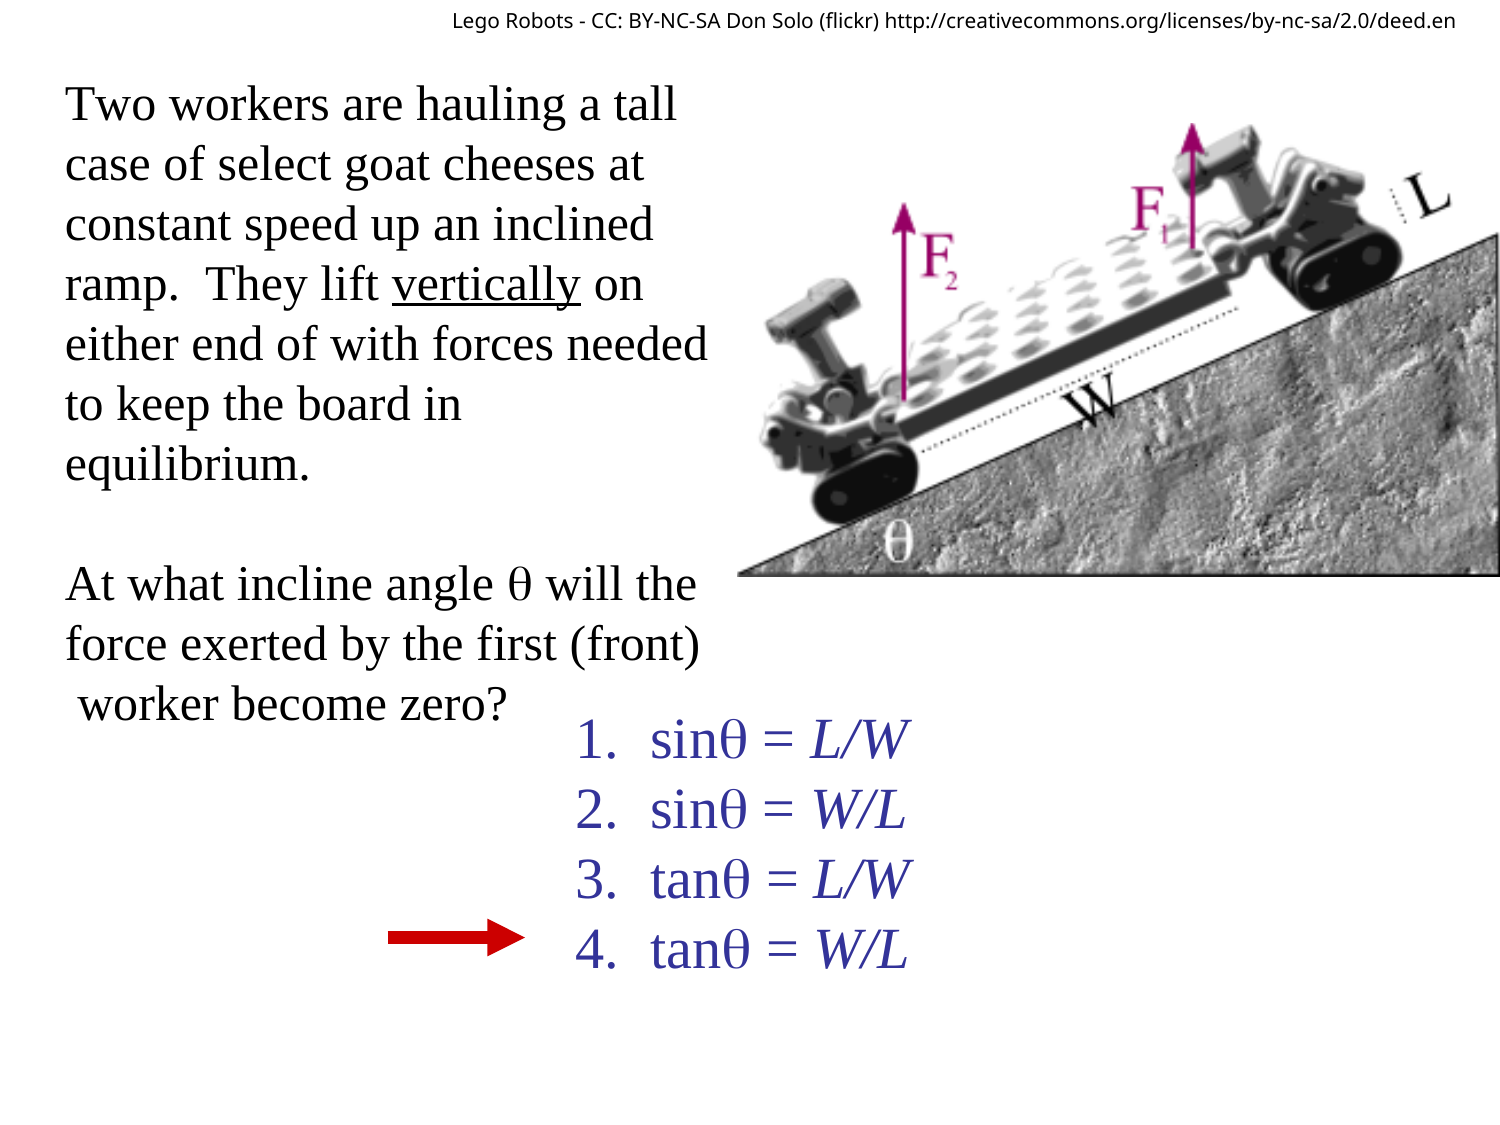

Lego Robots - CC: BY-NC-SA Don Solo (flickr) http://creativecommons.org/licenses/by-nc-sa/2.0/deed.en
Two workers are hauling a tall case of select goat cheeses at constant speed up an inclined ramp. They lift vertically on either end of with forces needed to keep the board in equilibrium.
At what incline angle θ will the force exerted by the first (front) worker become zero?
sinθ = L/W
sinθ = W/L
tanθ = L/W
tanθ = W/L